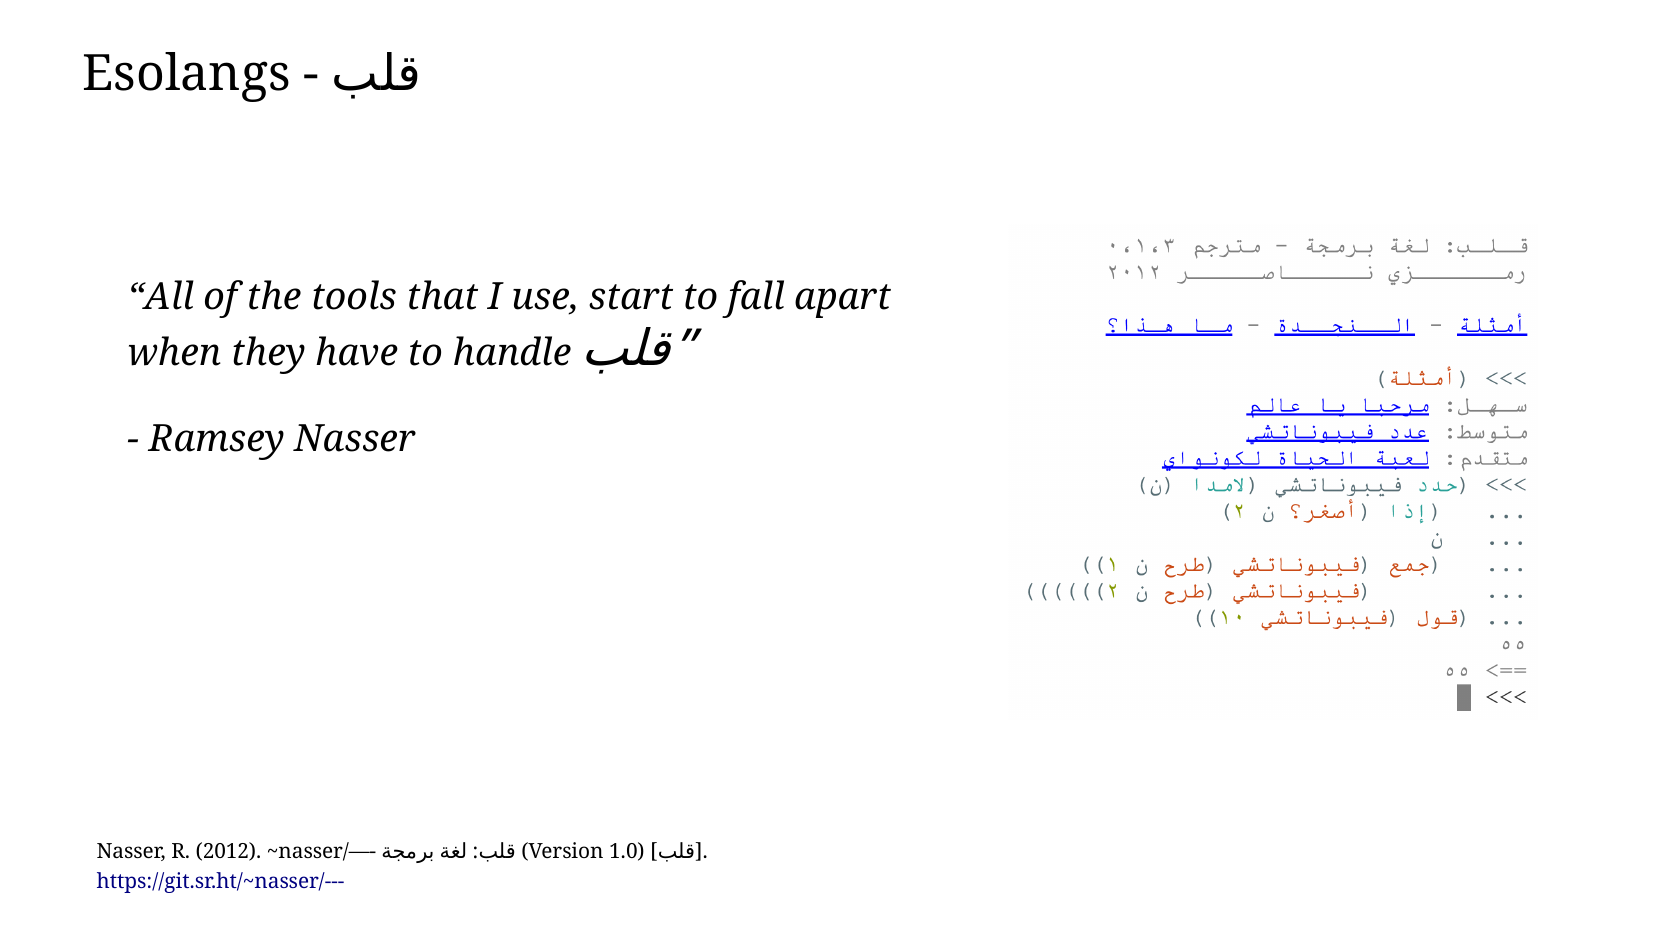

# Esolangs - قلب
“All of the tools that I use, start to fall apart when they have to handle قلب”
- Ramsey Nasser
Nasser, R. (2012). ~nasser/—- قلب: لغة برمجة (Version 1.0) [قلب]. https://git.sr.ht/~nasser/---